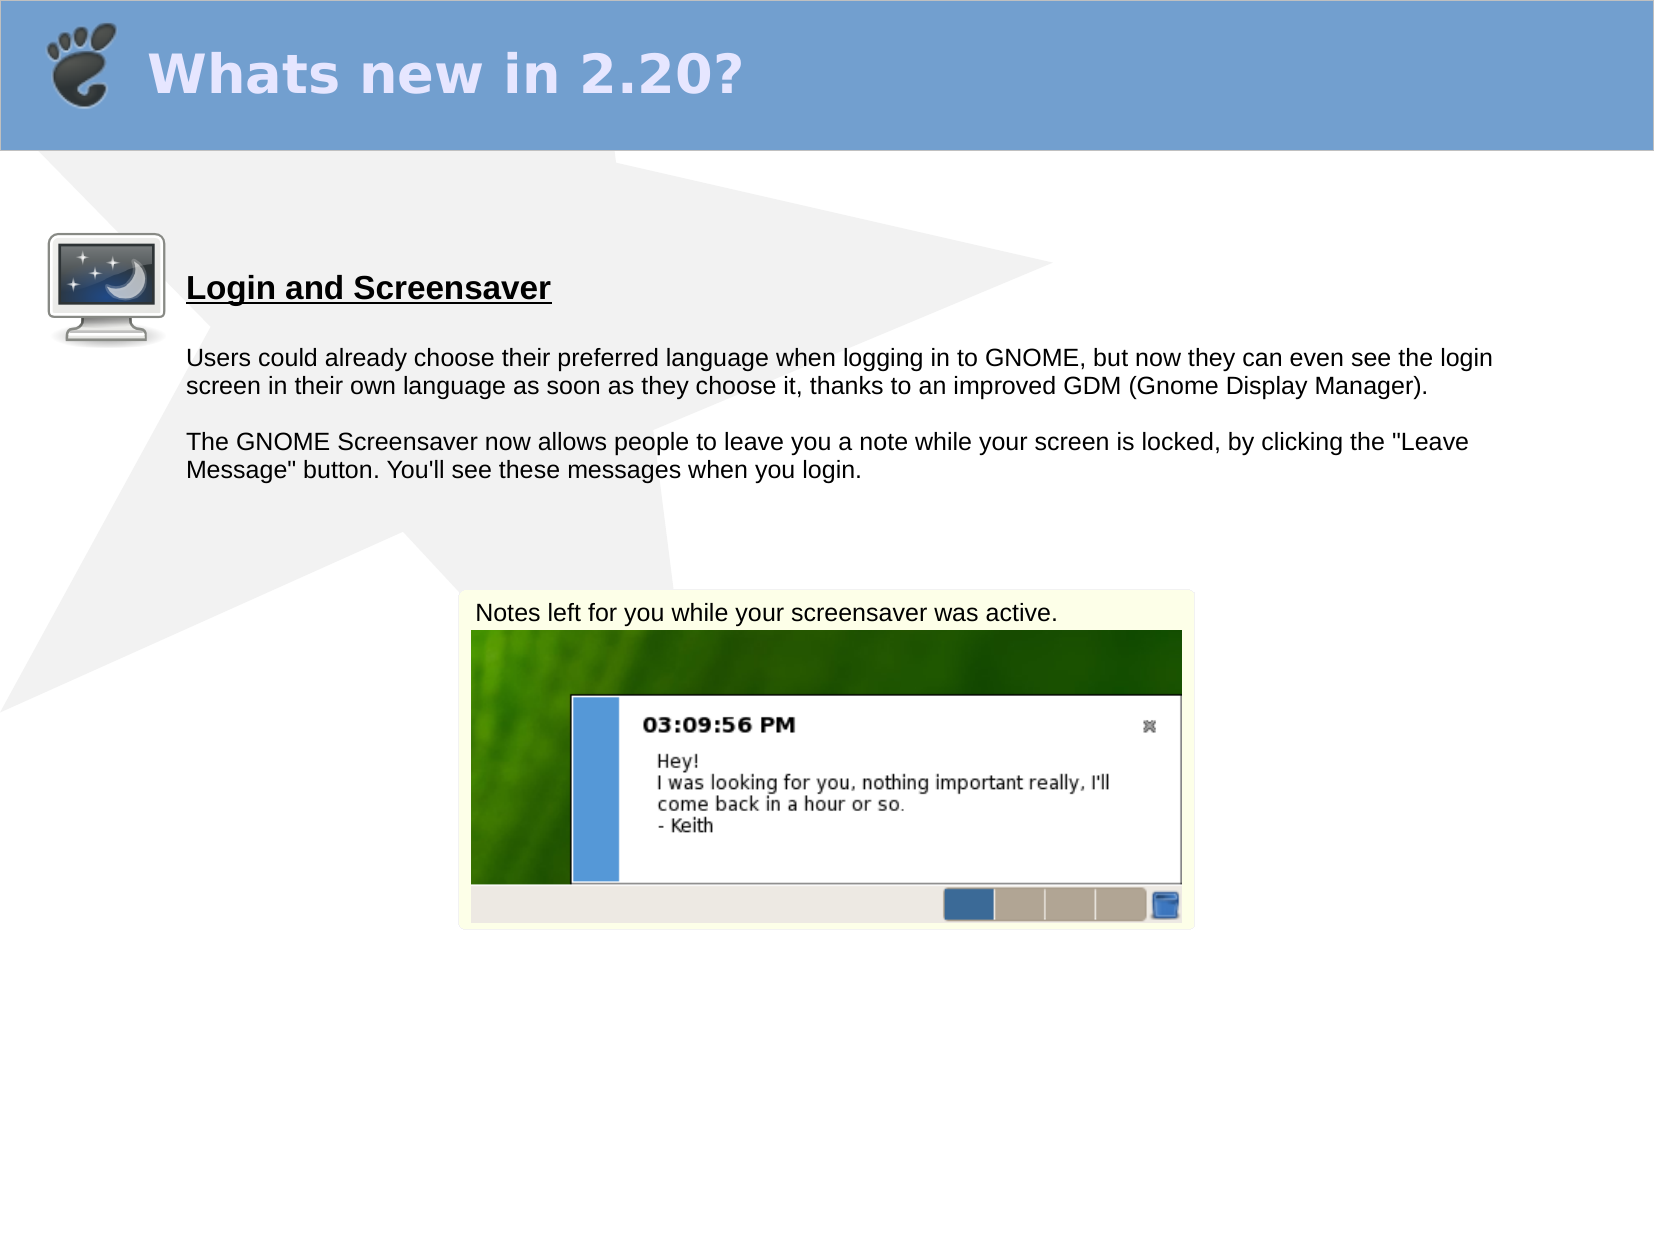

Whats new in 2.20?
#
Login and Screensaver
Users could already choose their preferred language when logging in to GNOME, but now they can even see the login screen in their own language as soon as they choose it, thanks to an improved GDM (Gnome Display Manager).
The GNOME Screensaver now allows people to leave you a note while your screen is locked, by clicking the "Leave Message" button. You'll see these messages when you login.
Notes left for you while your screensaver was active.